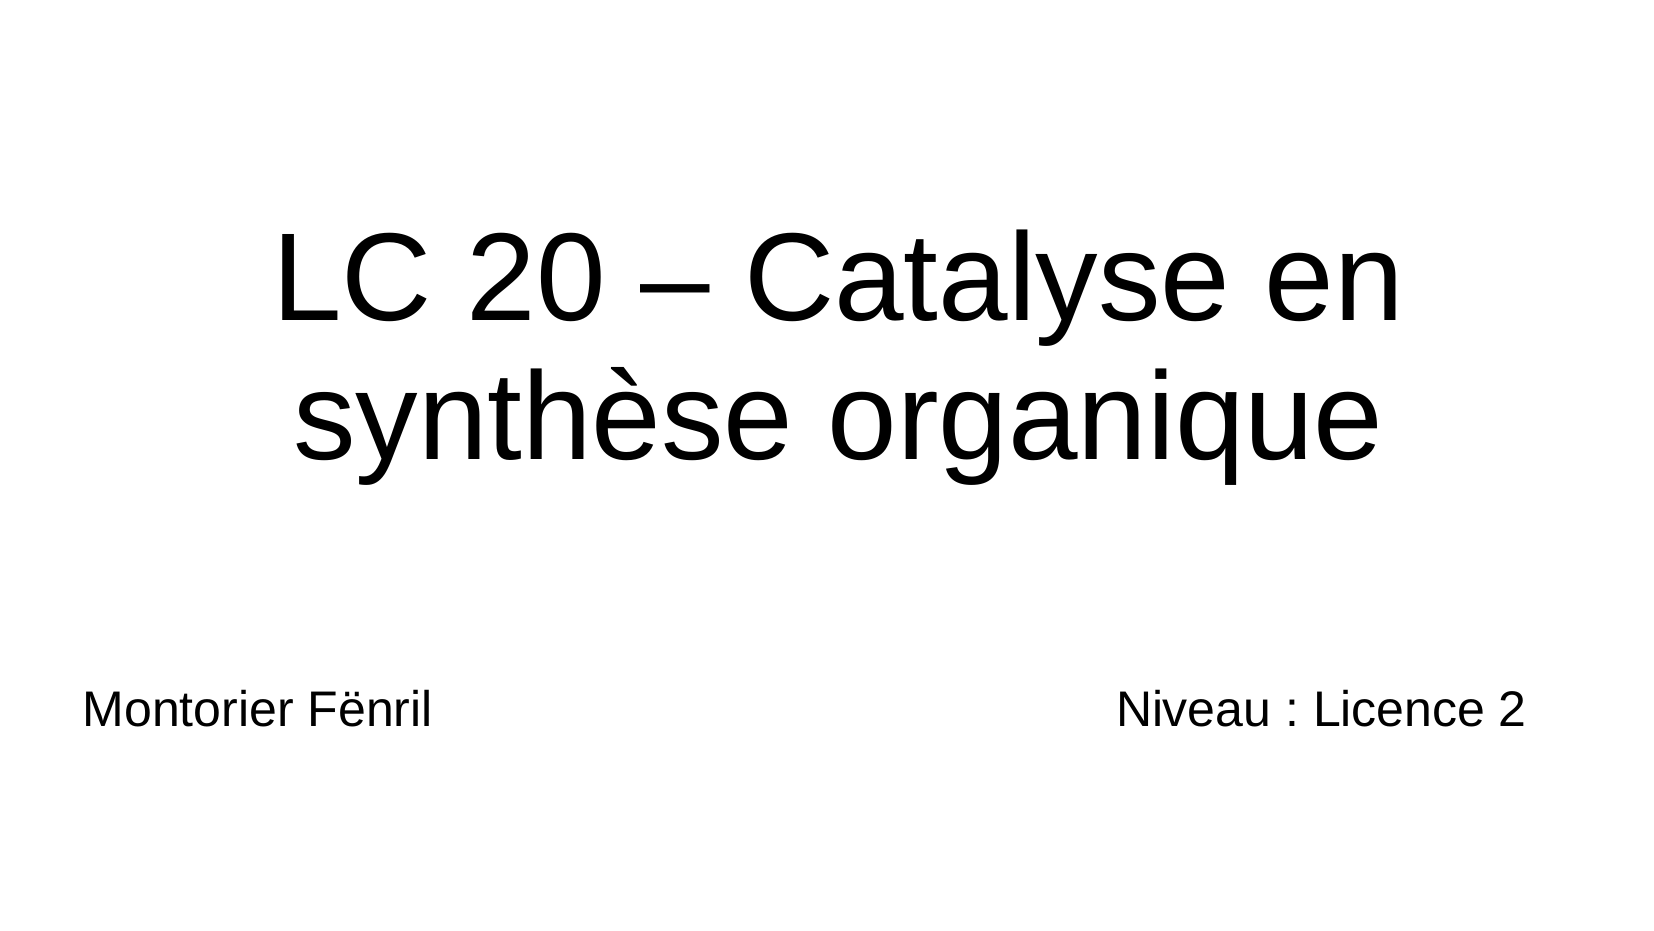

# LC 20 – Catalyse en synthèse organique
Montorier Fënril										Niveau : Licence 2